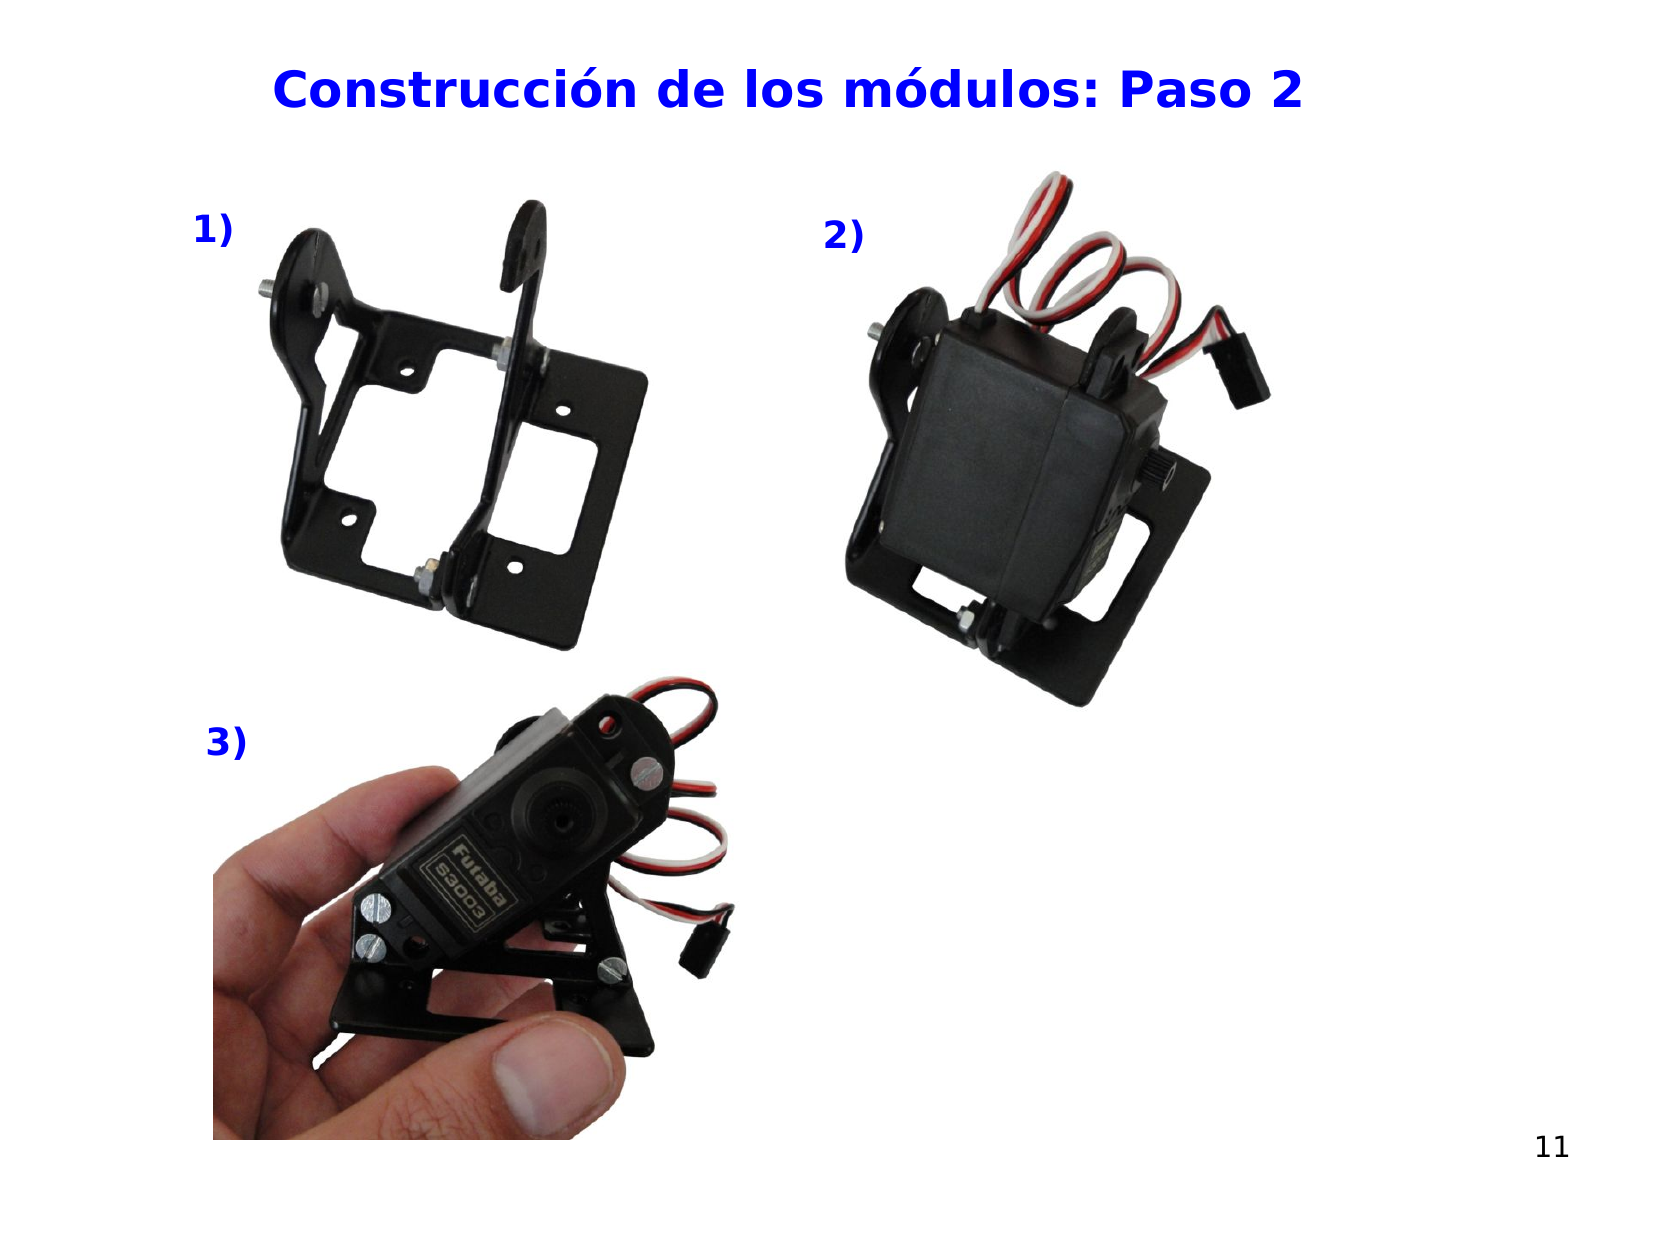

Construcción de los módulos: Paso 2
1)
2)
3)
11